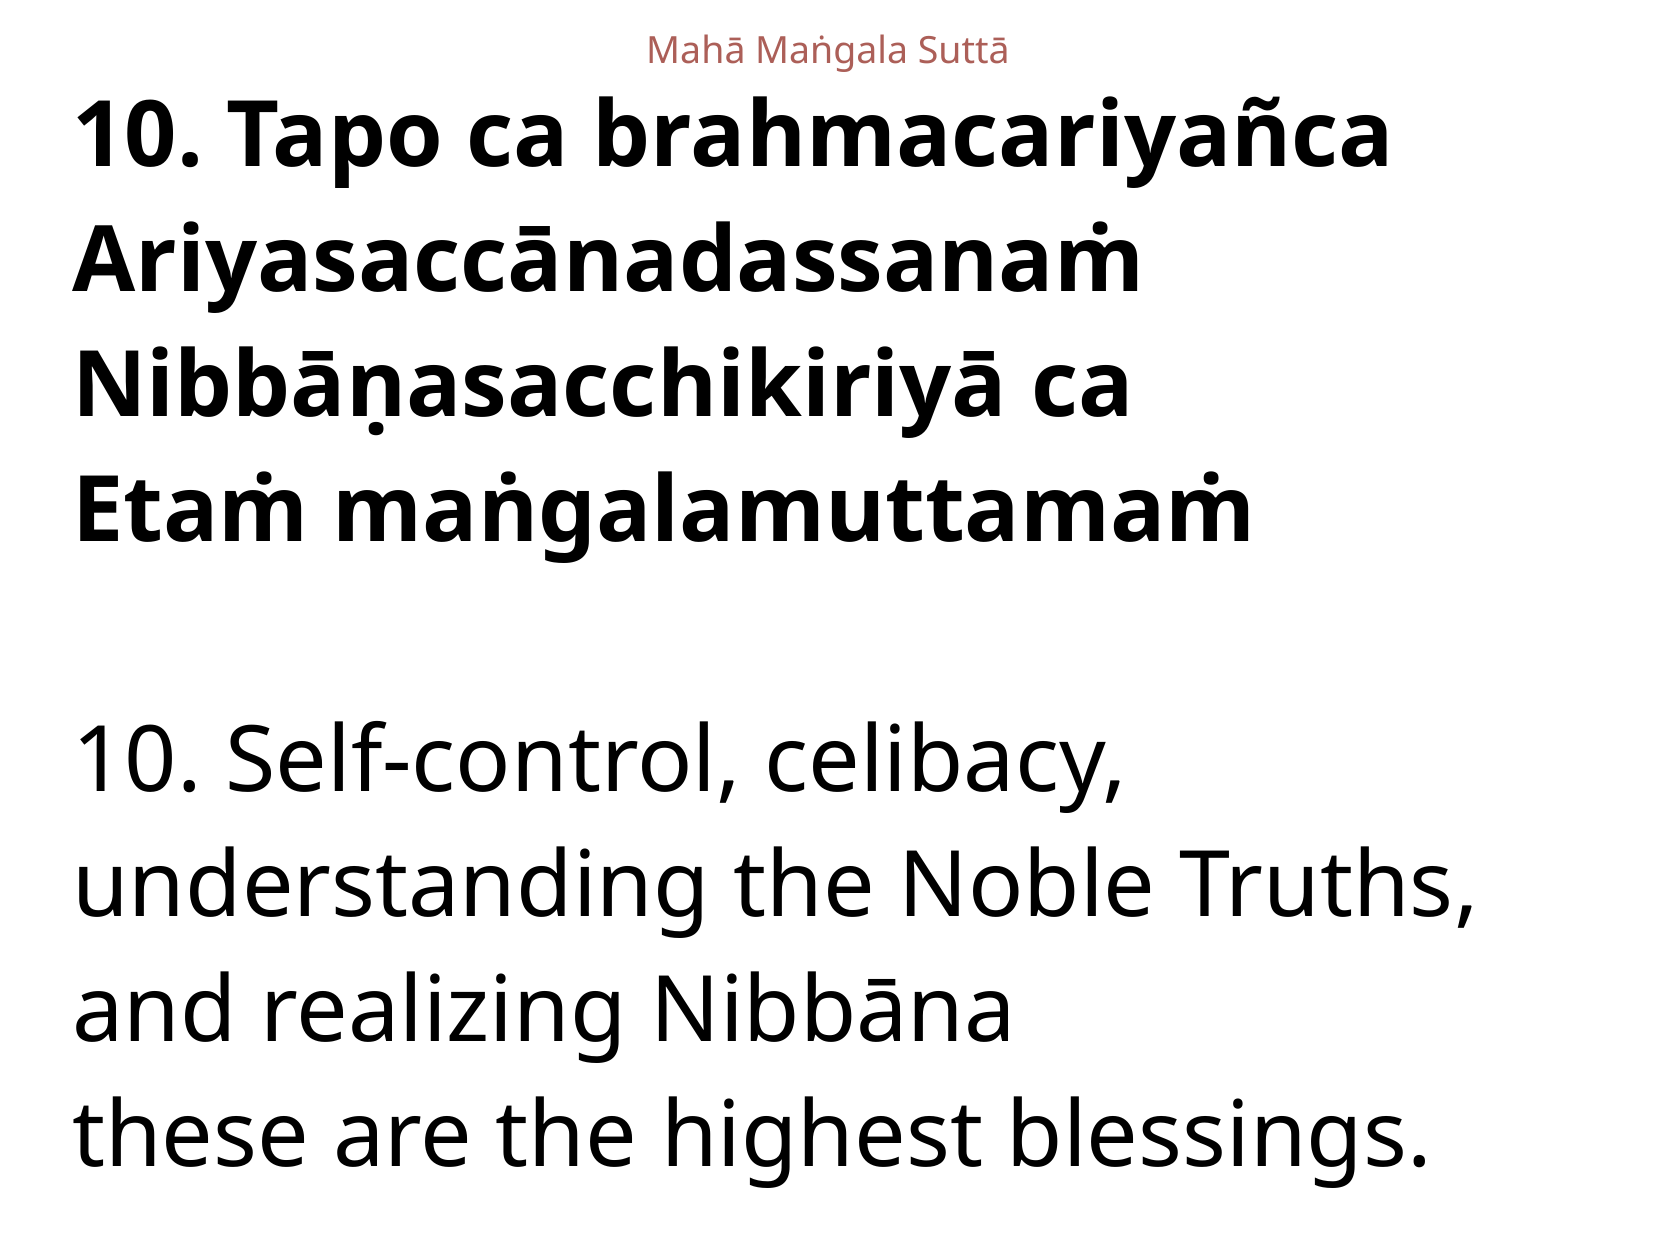

Mahā Maṅgala Suttā
10. Tapo ca brahmacariyañca
Ariyasaccānadassanaṁ
Nibbāṇasacchikiriyā ca
Etaṁ maṅgalamuttamaṁ
10. Self-control, celibacy,
understanding the Noble Truths,
and realizing Nibbāna
these are the highest blessings.